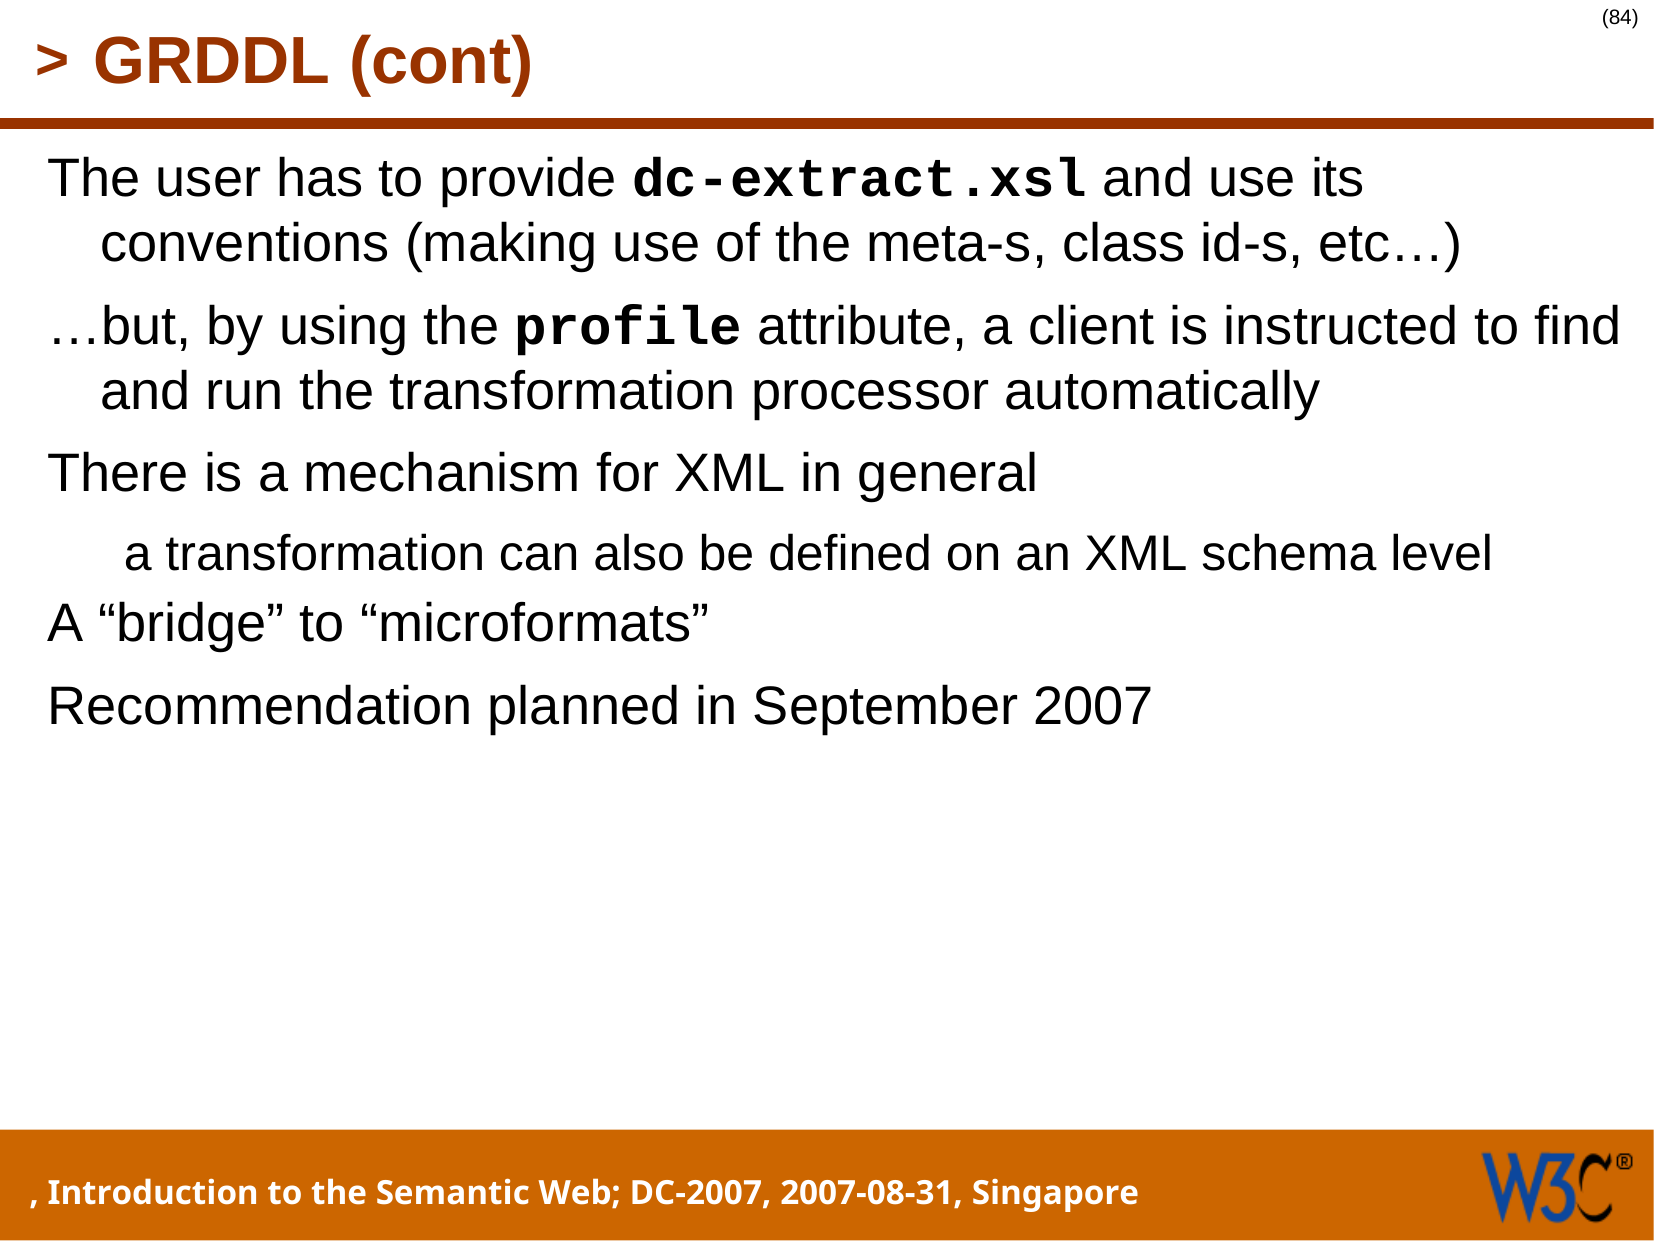

# GRDDL (cont)
The user has to provide dc-extract.xsl and use its conventions (making use of the meta-s, class id-s, etc…)
…but, by using the profile attribute, a client is instructed to find and run the transformation processor automatically
There is a mechanism for XML in general
a transformation can also be defined on an XML schema level
A “bridge” to “microformats”
Recommendation planned in September 2007